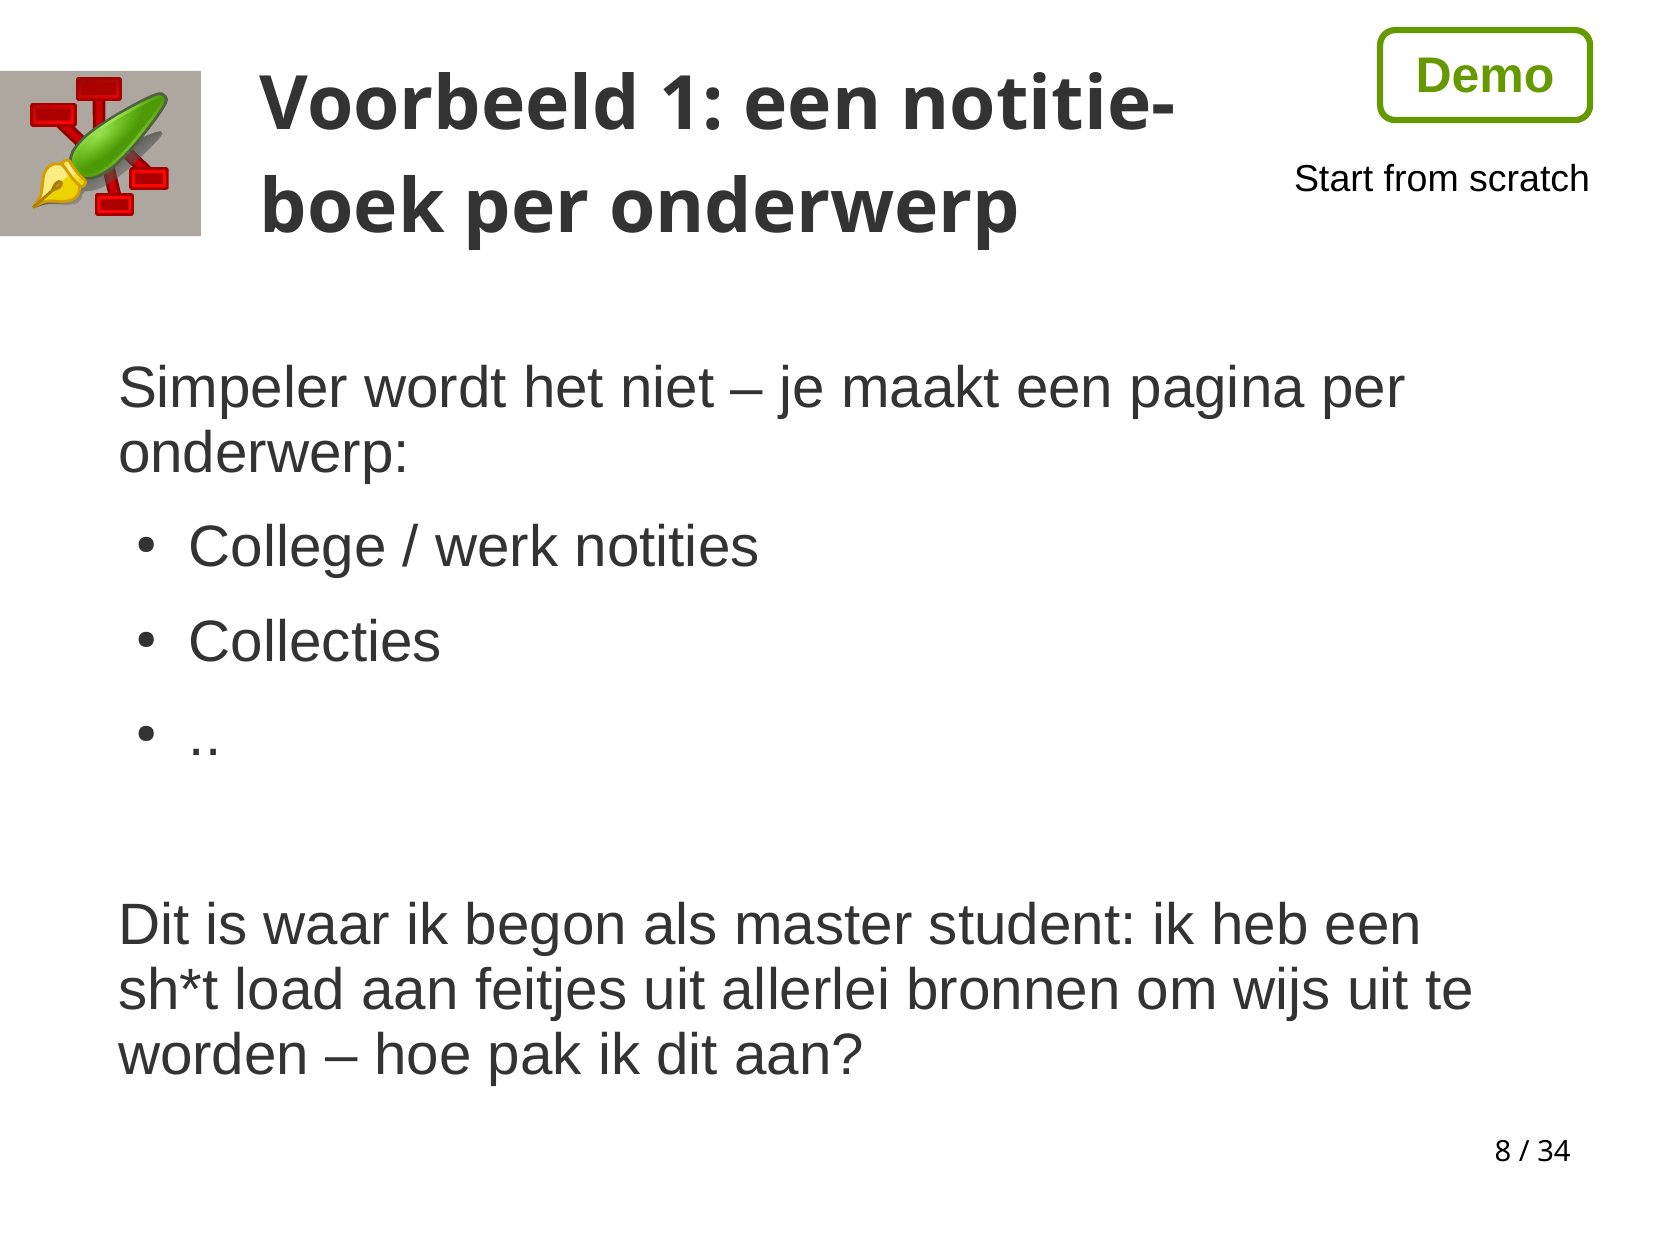

Demo
# Voorbeeld 1: een notitie- boek per onderwerp
Start from scratch
Simpeler wordt het niet – je maakt een pagina per onderwerp:
College / werk notities
Collecties
..
Dit is waar ik begon als master student: ik heb een sh*t load aan feitjes uit allerlei bronnen om wijs uit te worden – hoe pak ik dit aan?
8